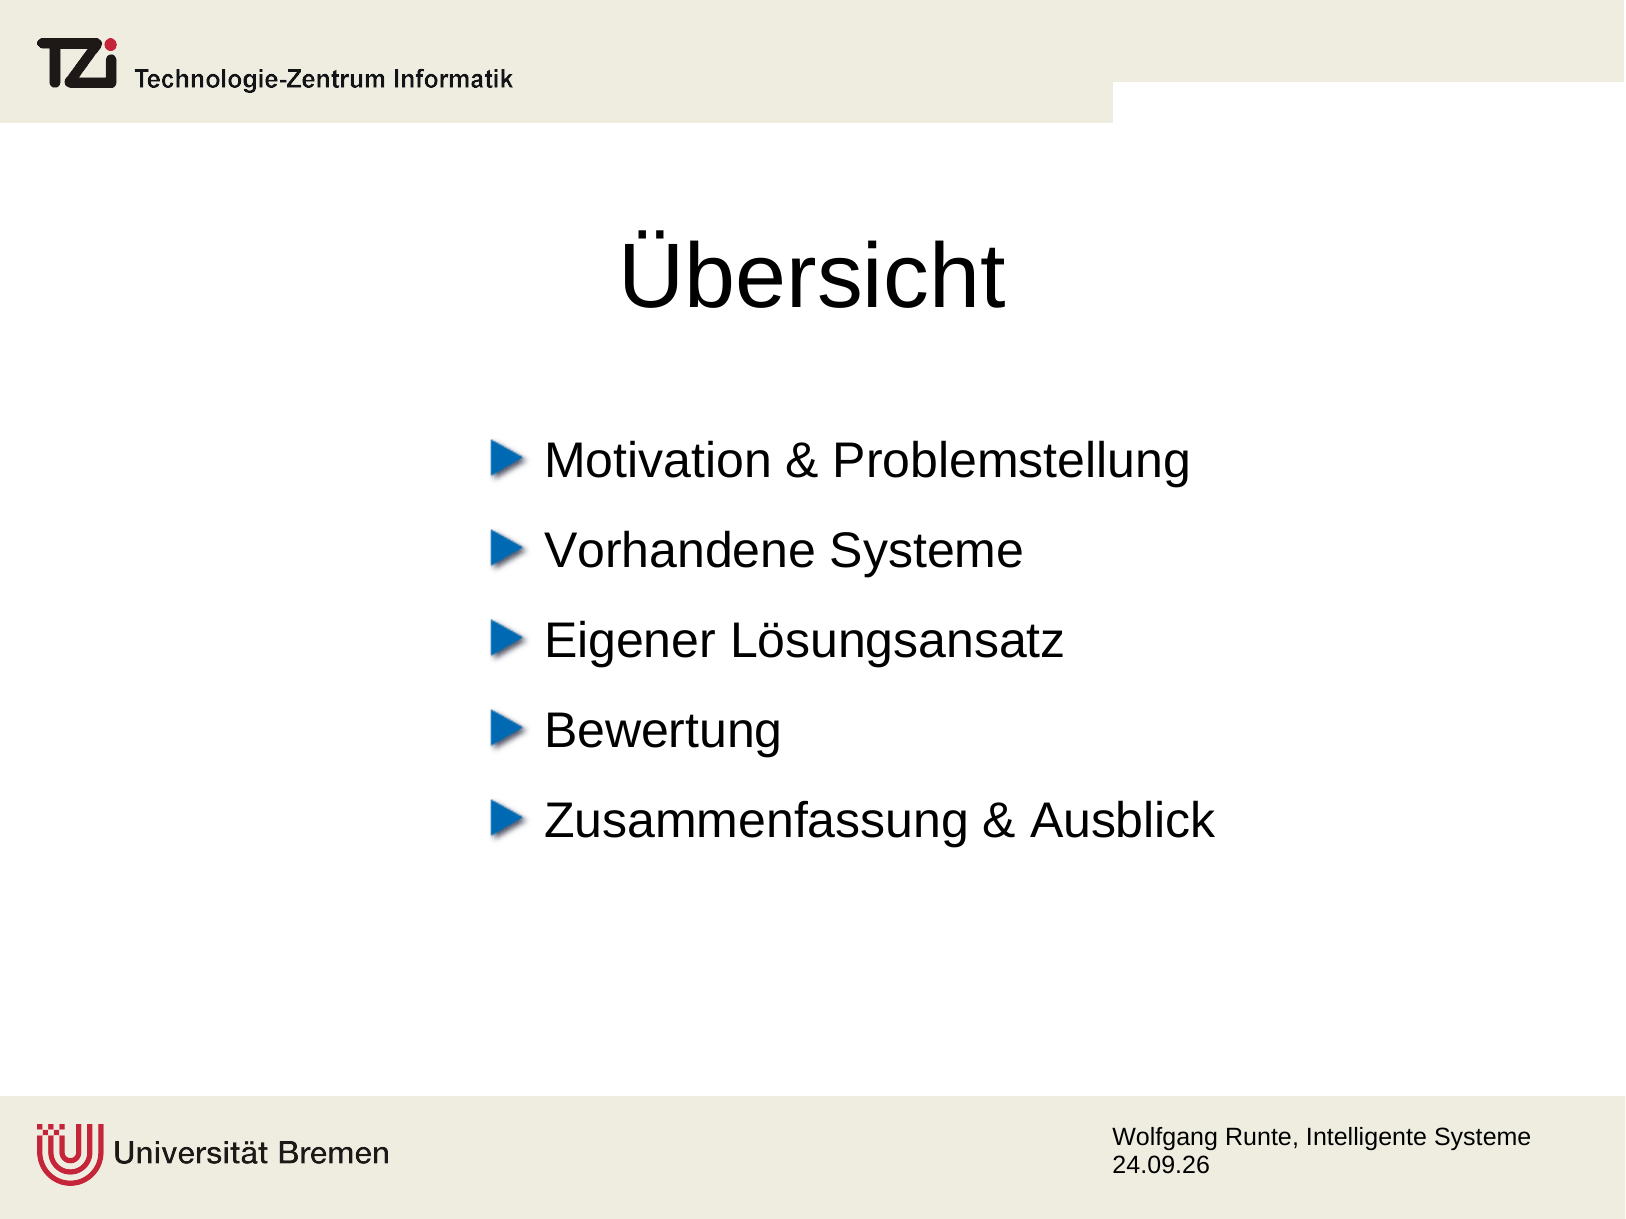

# Übersicht
Motivation & Problemstellung
Vorhandene Systeme
Eigener Lösungsansatz
Bewertung
Zusammenfassung & Ausblick